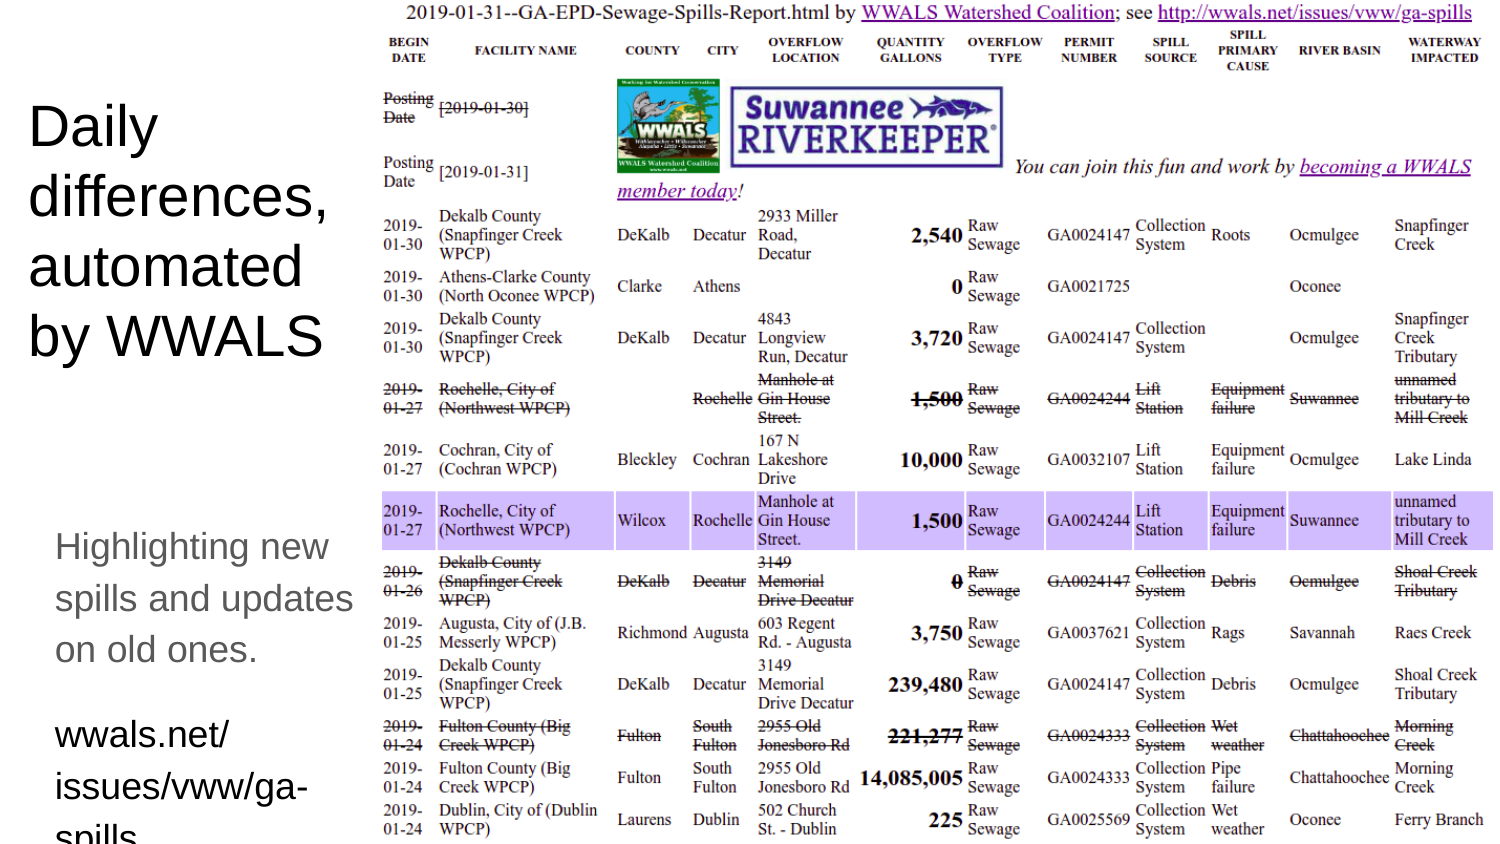

# Daily differences, automated by WWALS
Highlighting new spills and updates on old ones.
wwals.net/issues/vww/ga-spills